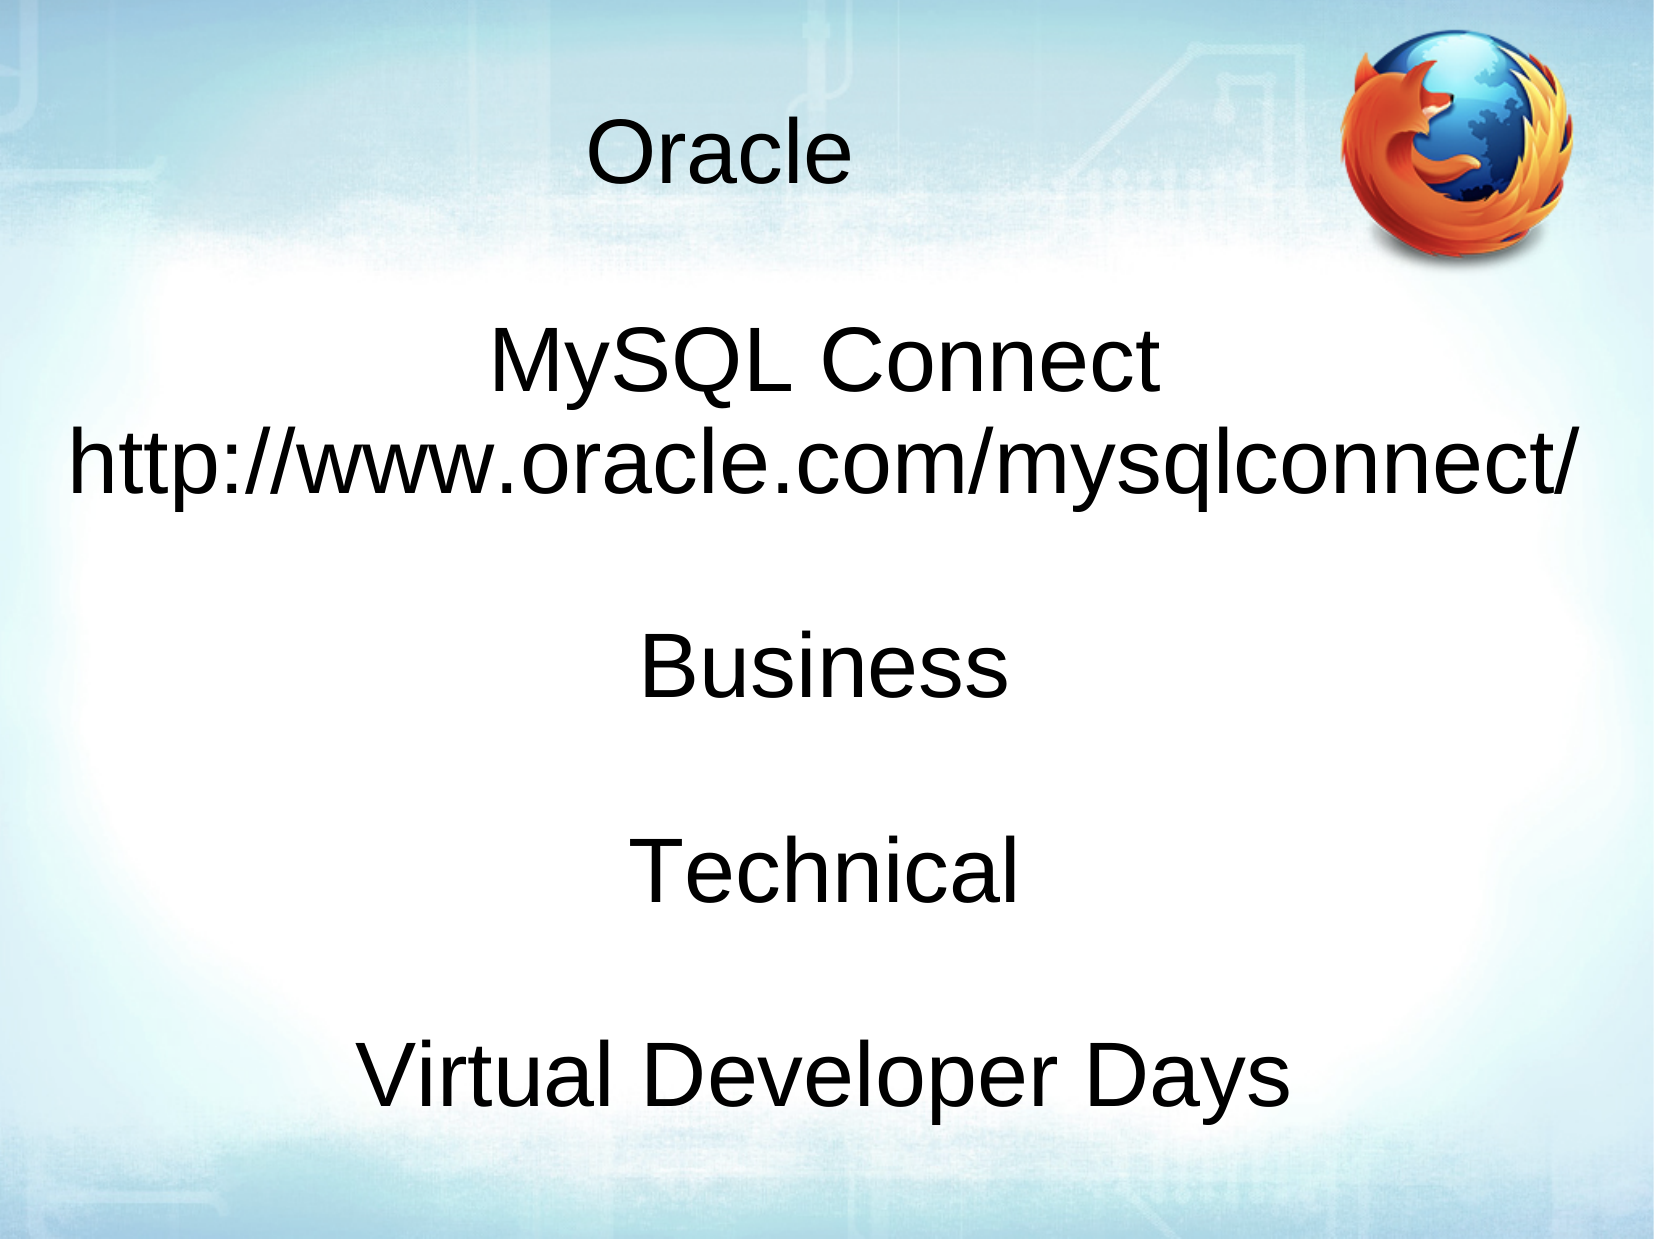

# Oracle
MySQL Connect
http://www.oracle.com/mysqlconnect/
Business
Technical
Virtual Developer Days